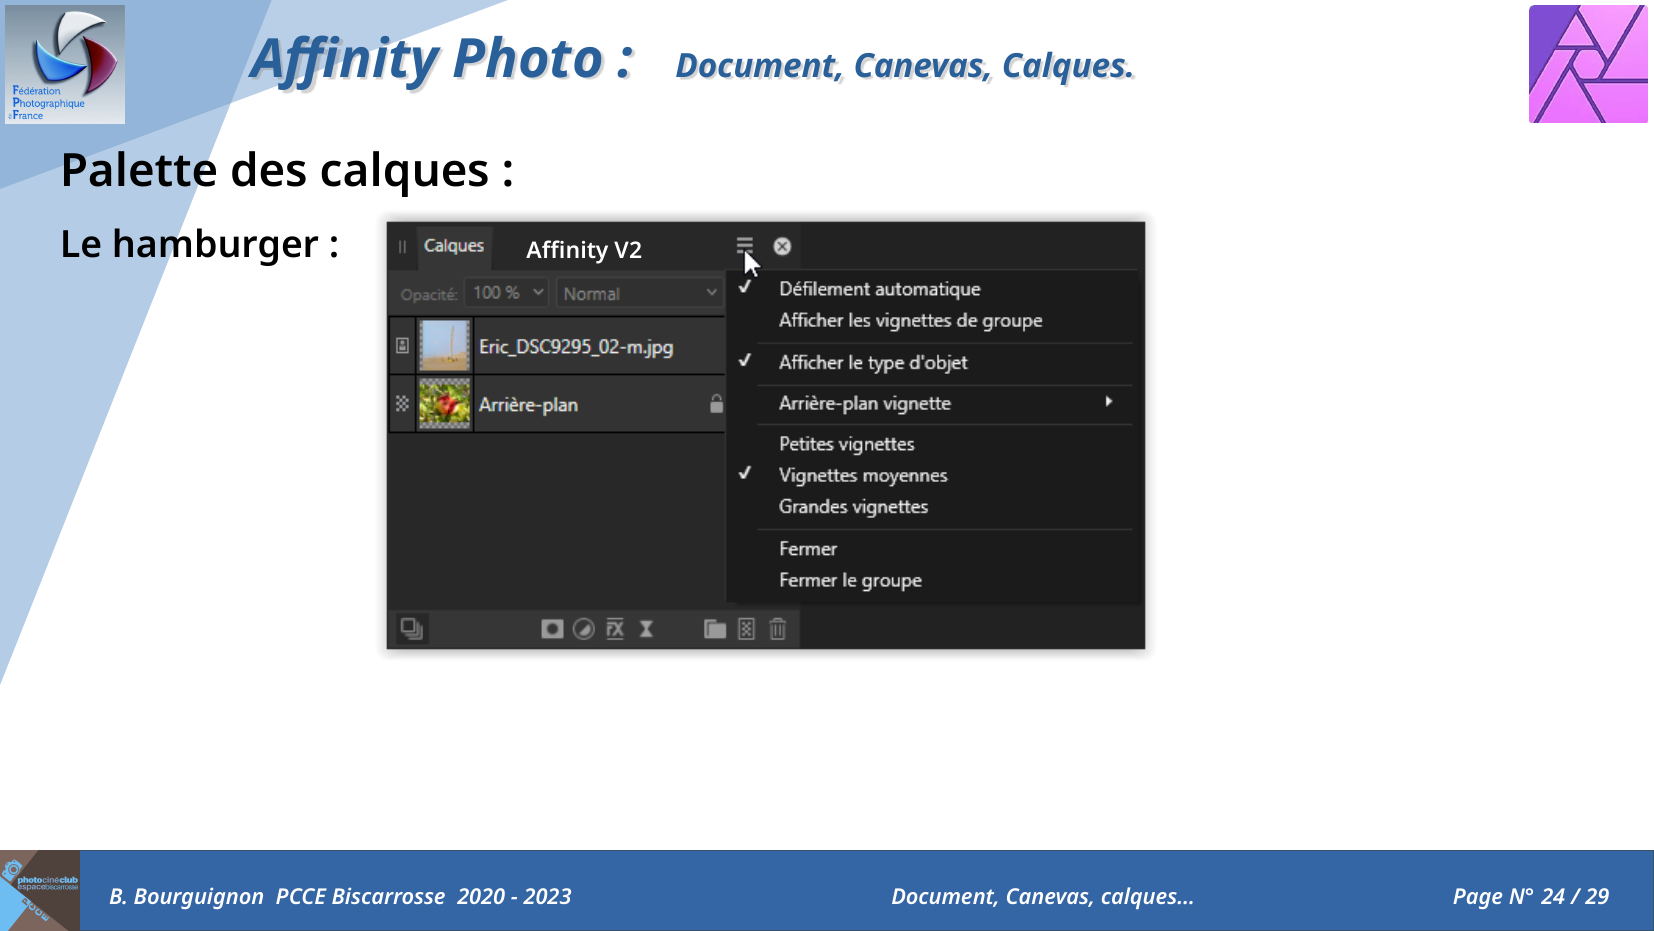

Palette des calques :
Le hamburger :
Affinity V2